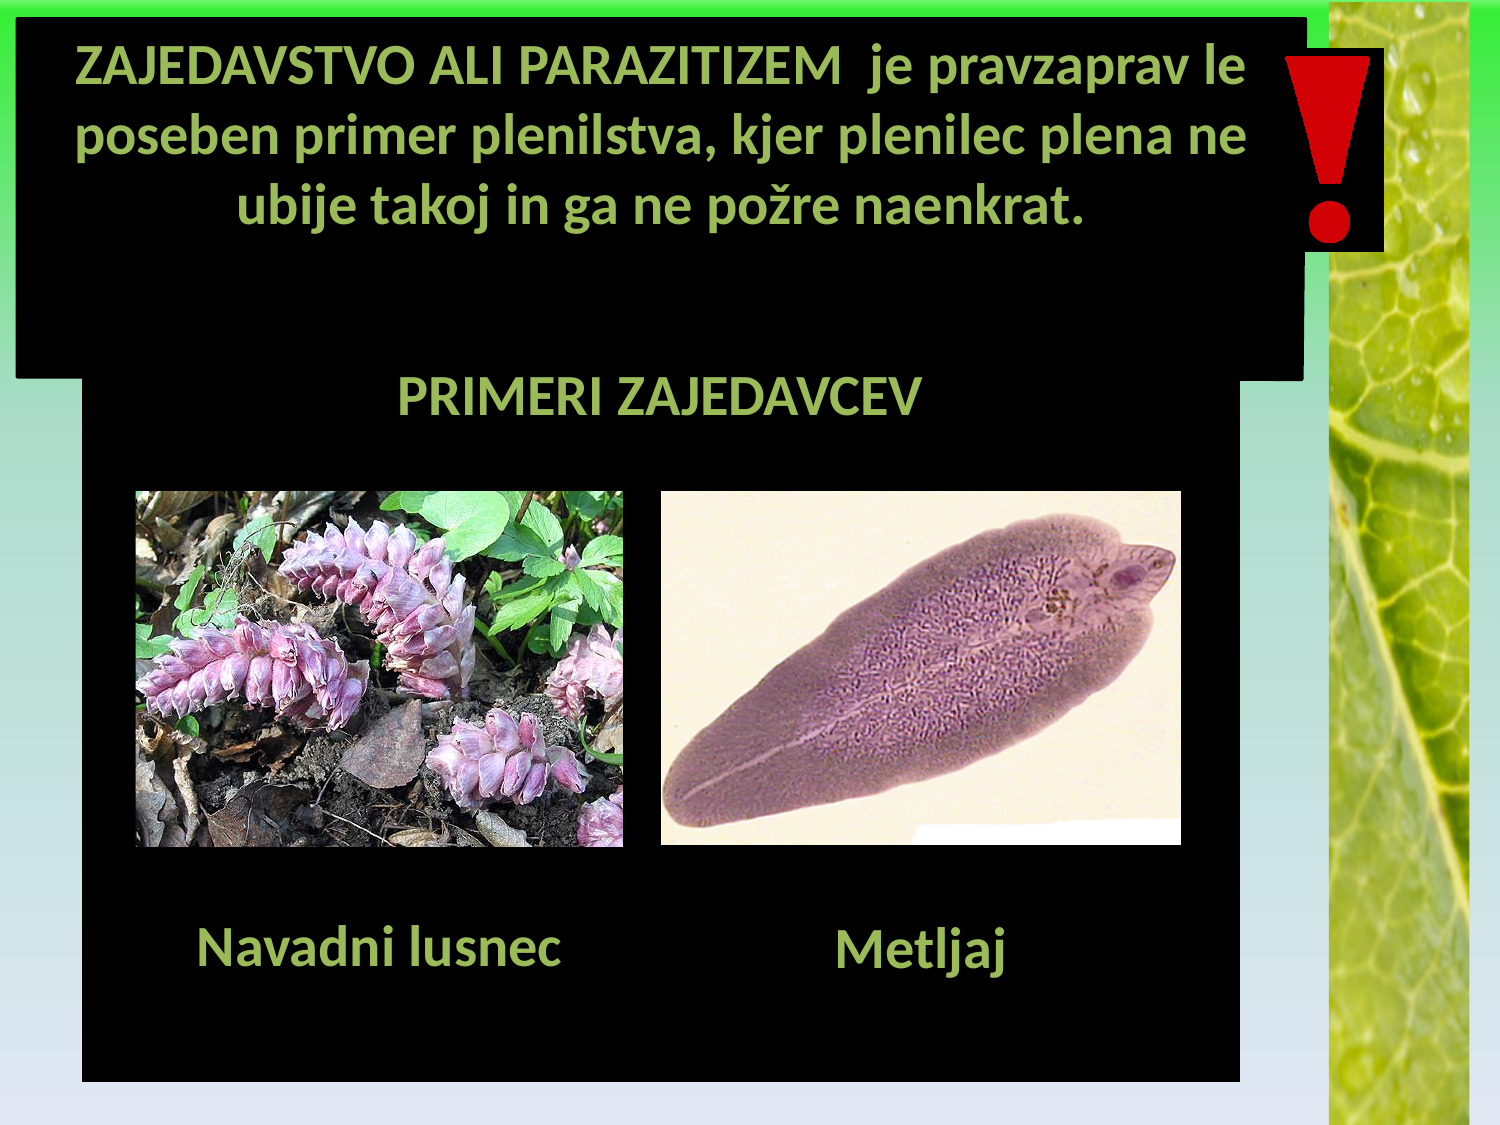

ZAJEDAVSTVO ALI PARAZITIZEM je pravzaprav le poseben primer plenilstva, kjer plenilec plena ne ubije takoj in ga ne požre naenkrat.
PRIMERI ZAJEDAVCEV
Navadni lusnec
Metljaj